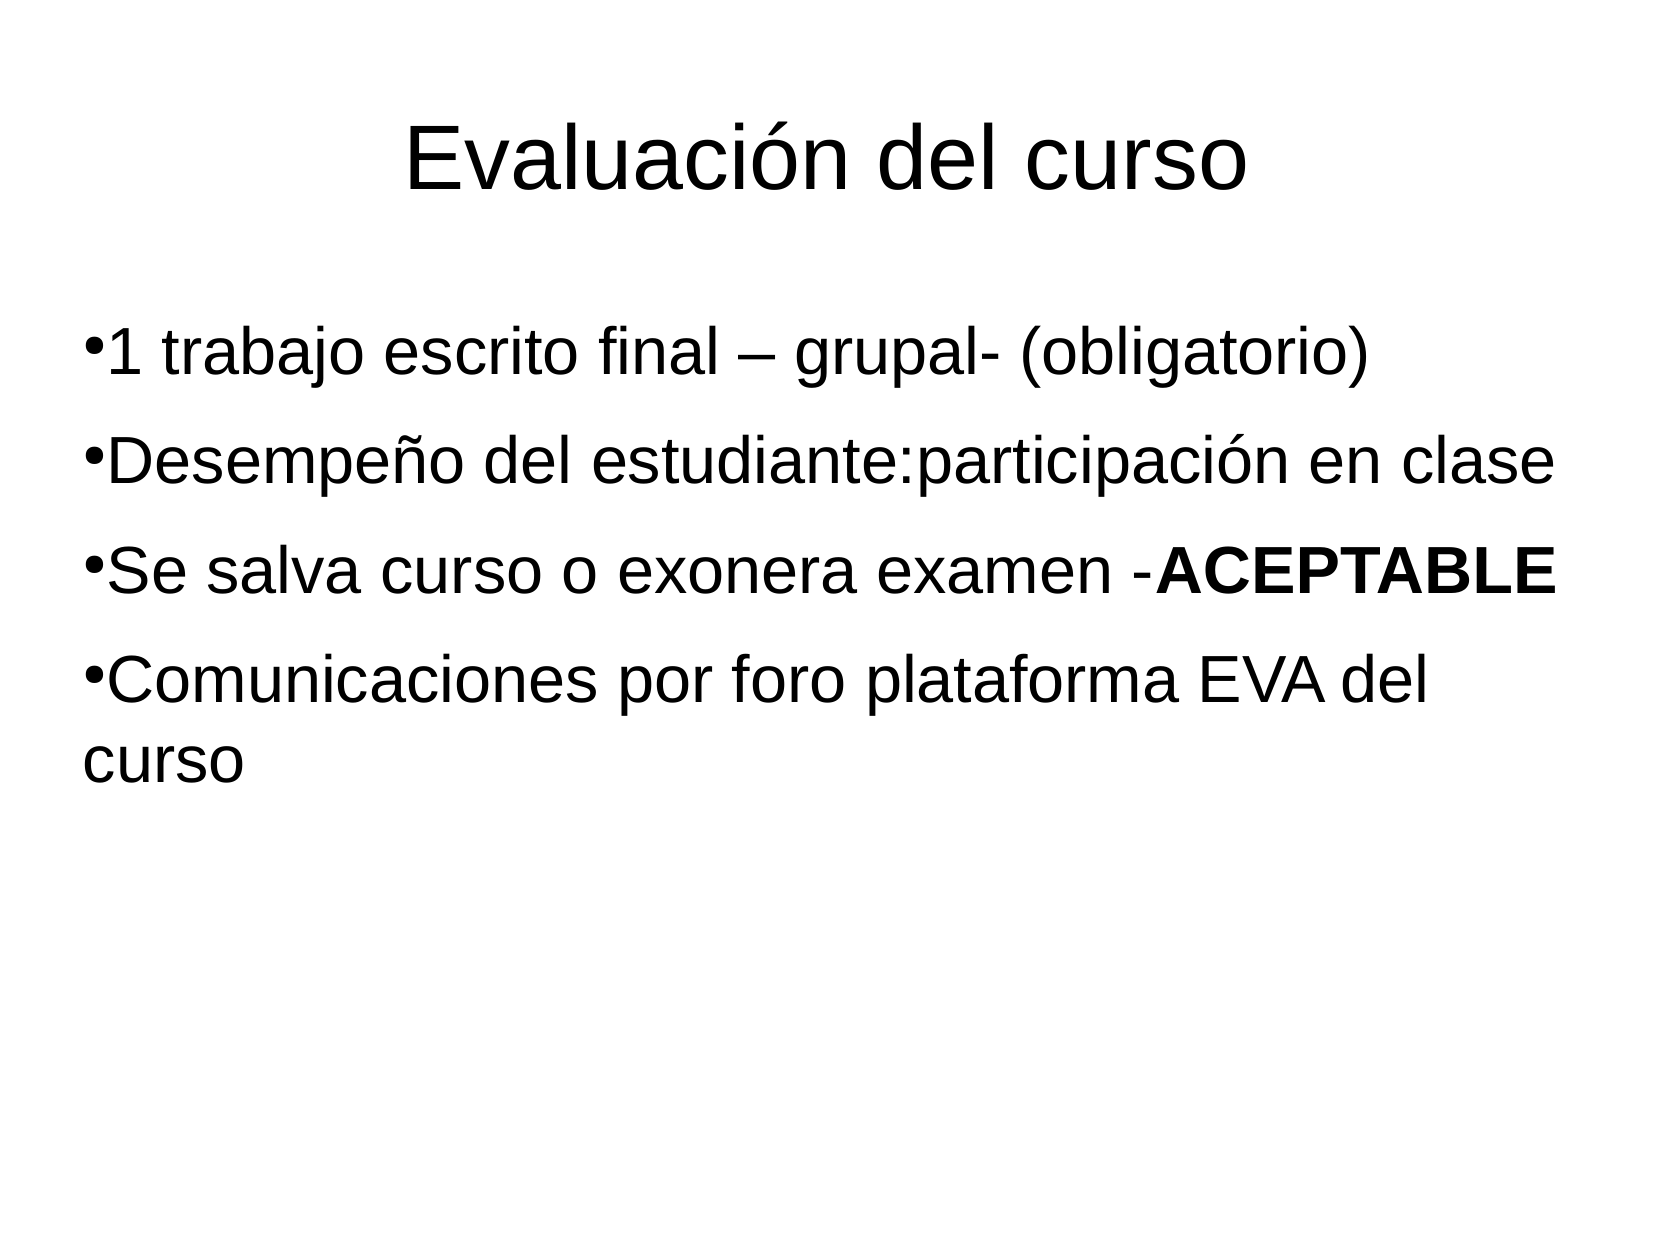

# Evaluación del curso
1 trabajo escrito final – grupal- (obligatorio)
Desempeño del estudiante:participación en clase
Se salva curso o exonera examen -ACEPTABLE
Comunicaciones por foro plataforma EVA del curso